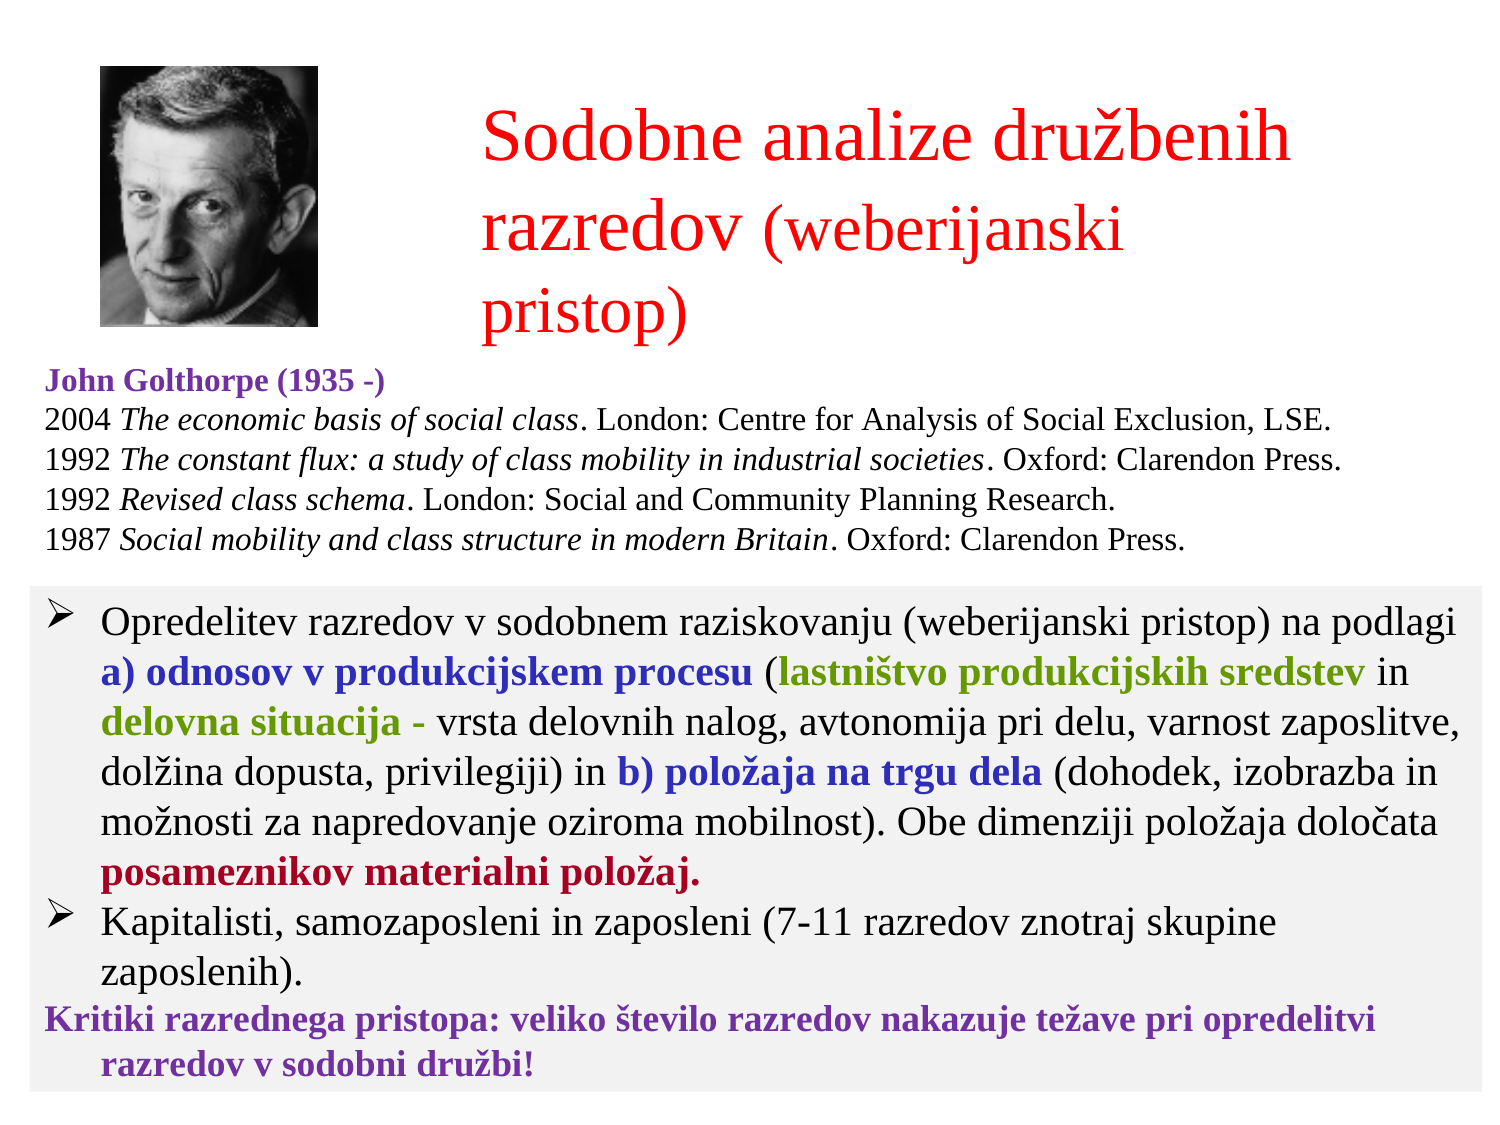

Sodobne analize družbenih
razredov (weberijanski pristop)
John Golthorpe (1935 -)
2004 The economic basis of social class. London: Centre for Analysis of Social Exclusion, LSE.
1992 The constant flux: a study of class mobility in industrial societies. Oxford: Clarendon Press.
1992 Revised class schema. London: Social and Community Planning Research.
1987 Social mobility and class structure in modern Britain. Oxford: Clarendon Press.
Opredelitev razredov v sodobnem raziskovanju (weberijanski pristop) na podlagi a) odnosov v produkcijskem procesu (lastništvo produkcijskih sredstev in delovna situacija - vrsta delovnih nalog, avtonomija pri delu, varnost zaposlitve, dolžina dopusta, privilegiji) in b) položaja na trgu dela (dohodek, izobrazba in možnosti za napredovanje oziroma mobilnost). Obe dimenziji položaja določata posameznikov materialni položaj.
Kapitalisti, samozaposleni in zaposleni (7-11 razredov znotraj skupine zaposlenih).
Kritiki razrednega pristopa: veliko število razredov nakazuje težave pri opredelitvi razredov v sodobni družbi!